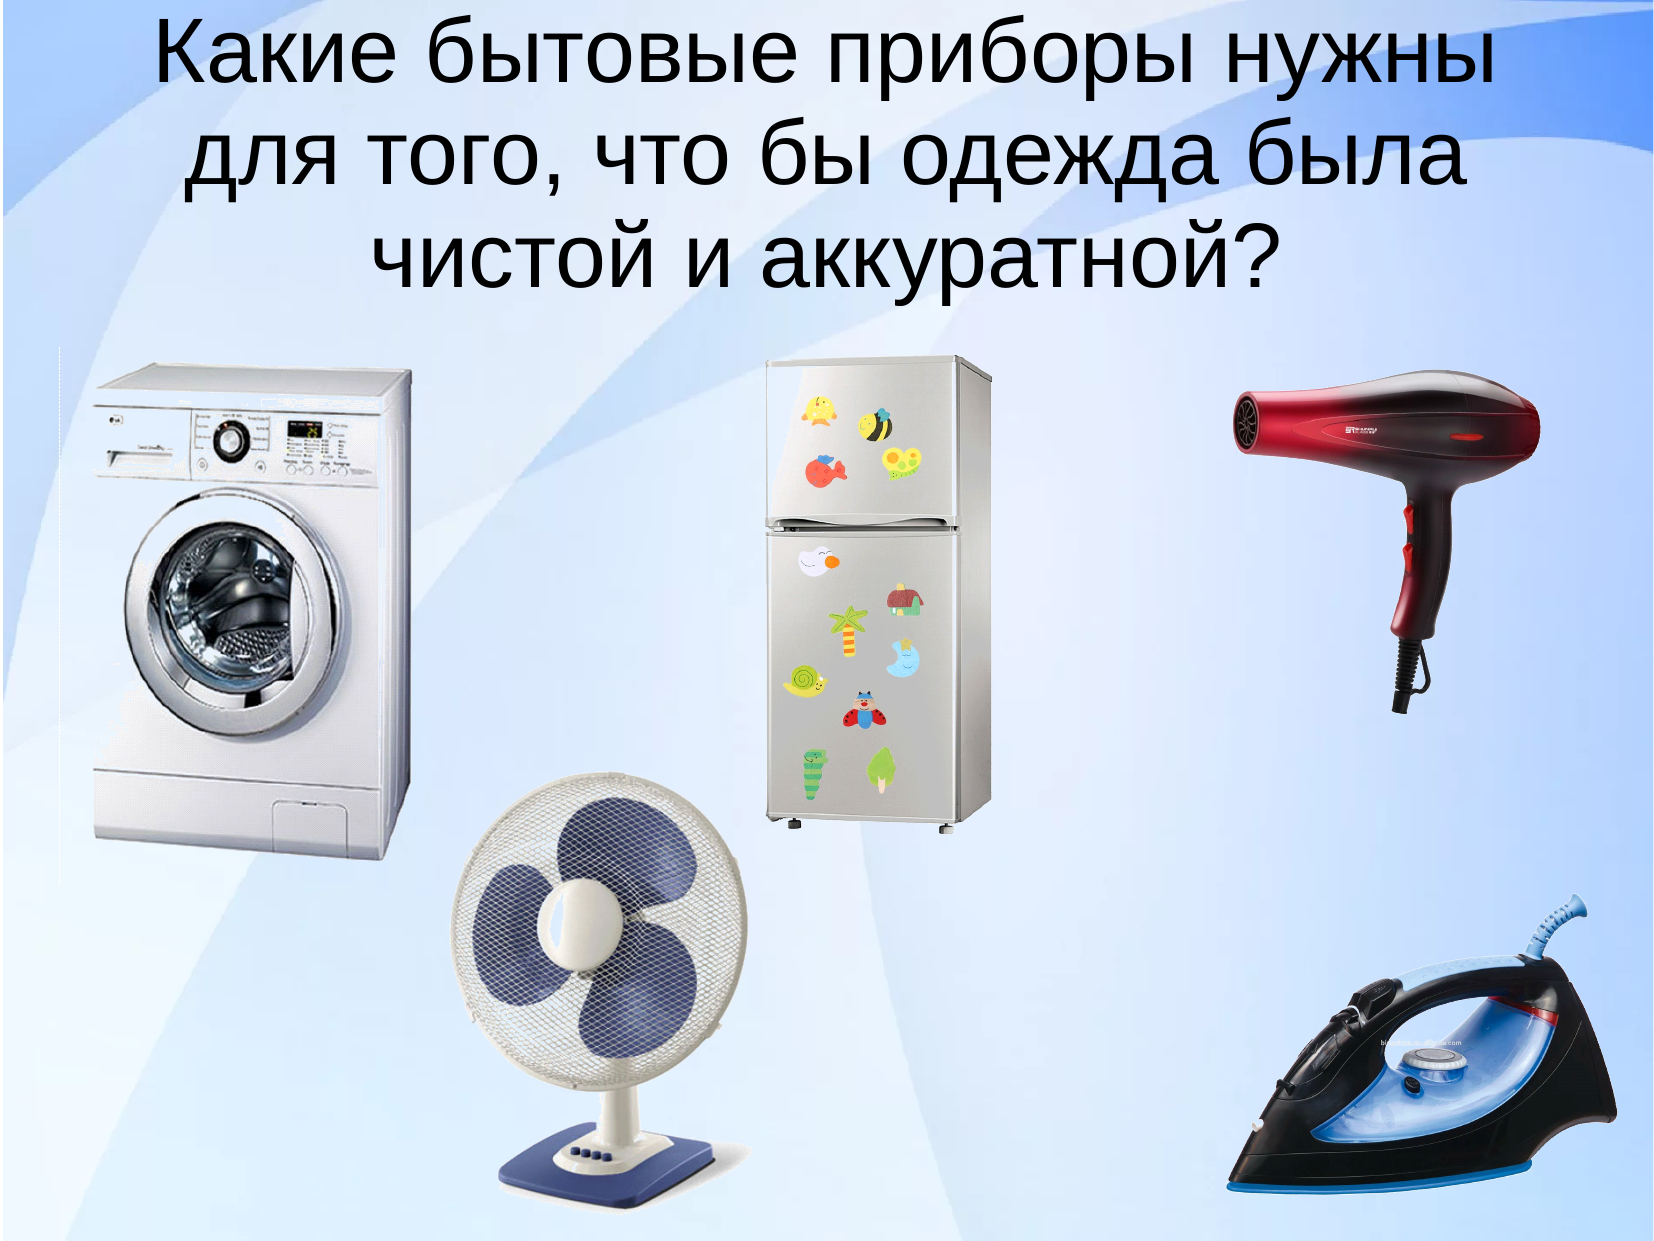

# Какие бытовые приборы нужны для того, что бы одежда была чистой и аккуратной?